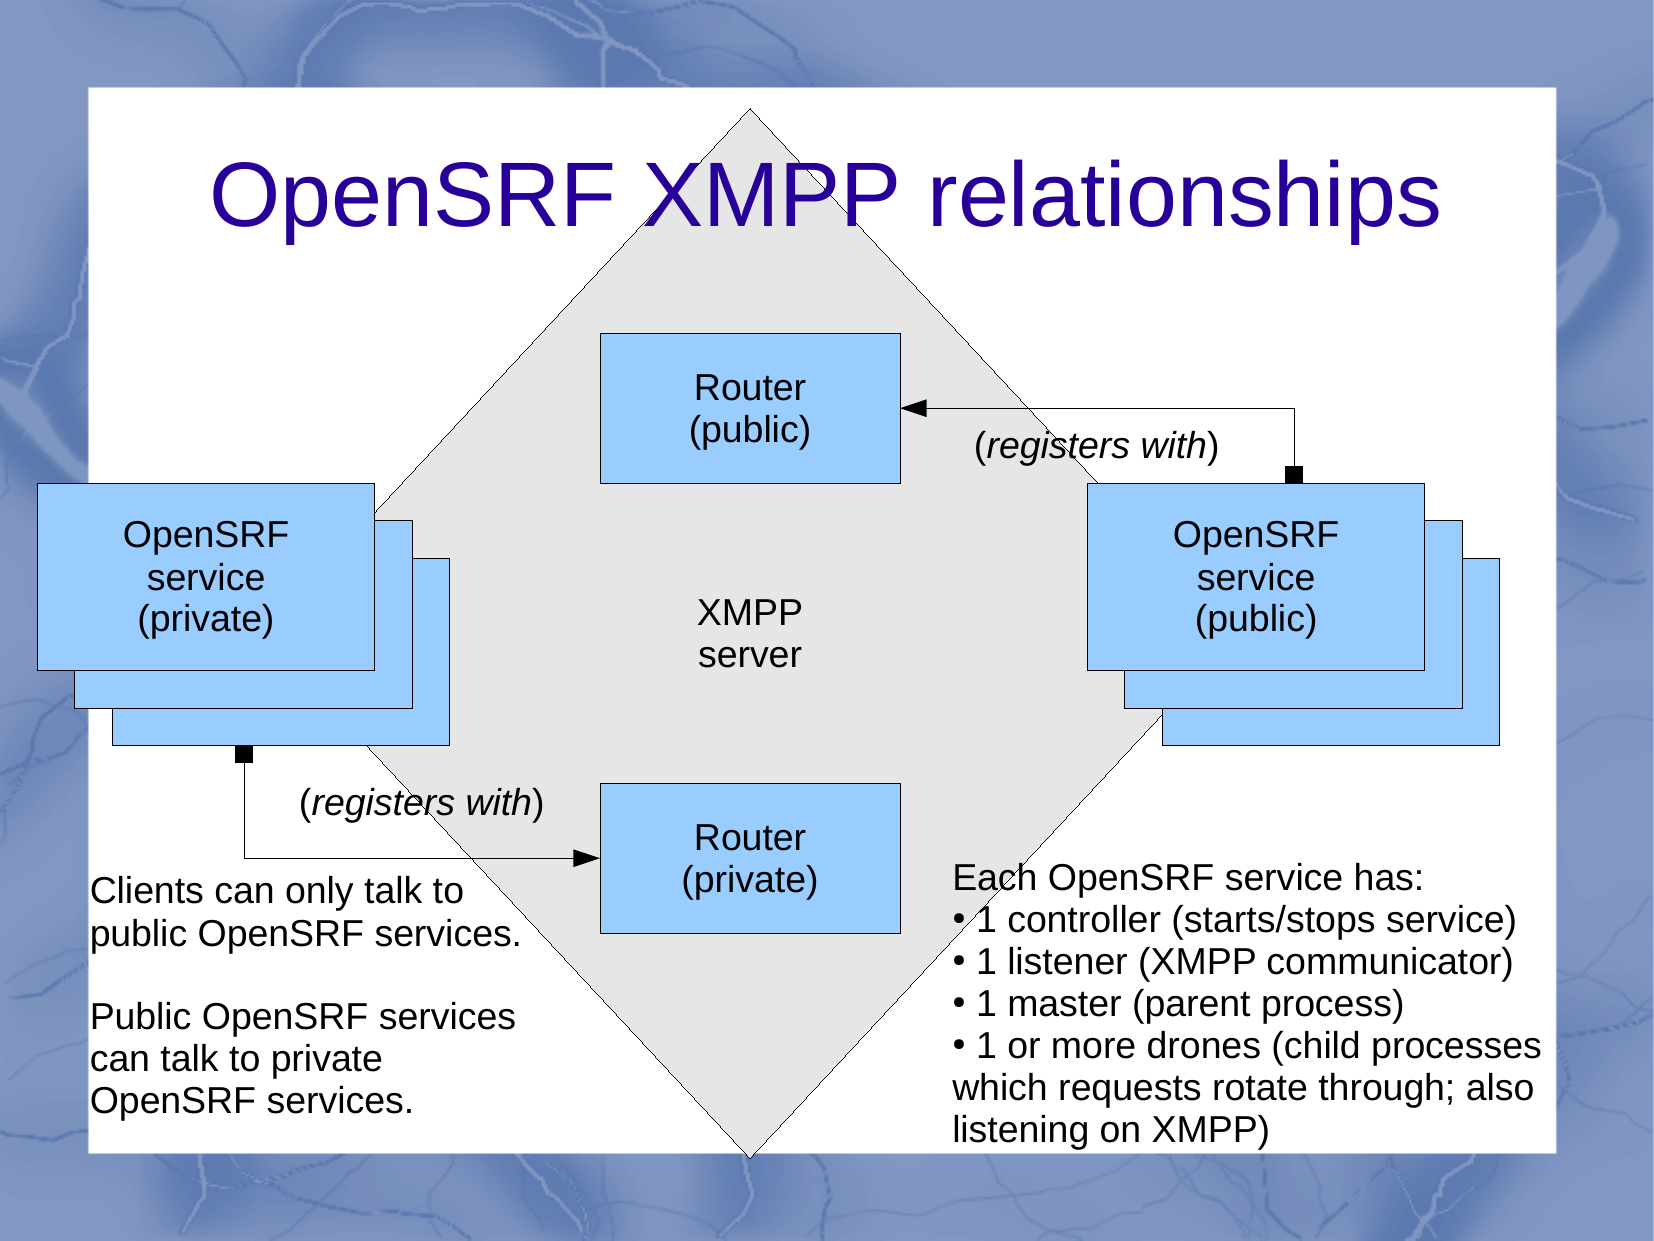

# OpenSRF XMPP relationships
XMPP
server
Router
(public)
OpenSRF
service
(private)
OpenSRF
application
OpenSRF
application
OpenSRF
service
(public)
OpenSRF
application
OpenSRF
application
Router
(private)
Each OpenSRF service has:
 1 controller (starts/stops service)
 1 listener (XMPP communicator)
 1 master (parent process)
 1 or more drones (child processes which requests rotate through; also listening on XMPP)
Clients can only talk to public OpenSRF services.
Public OpenSRF services can talk to private OpenSRF services.